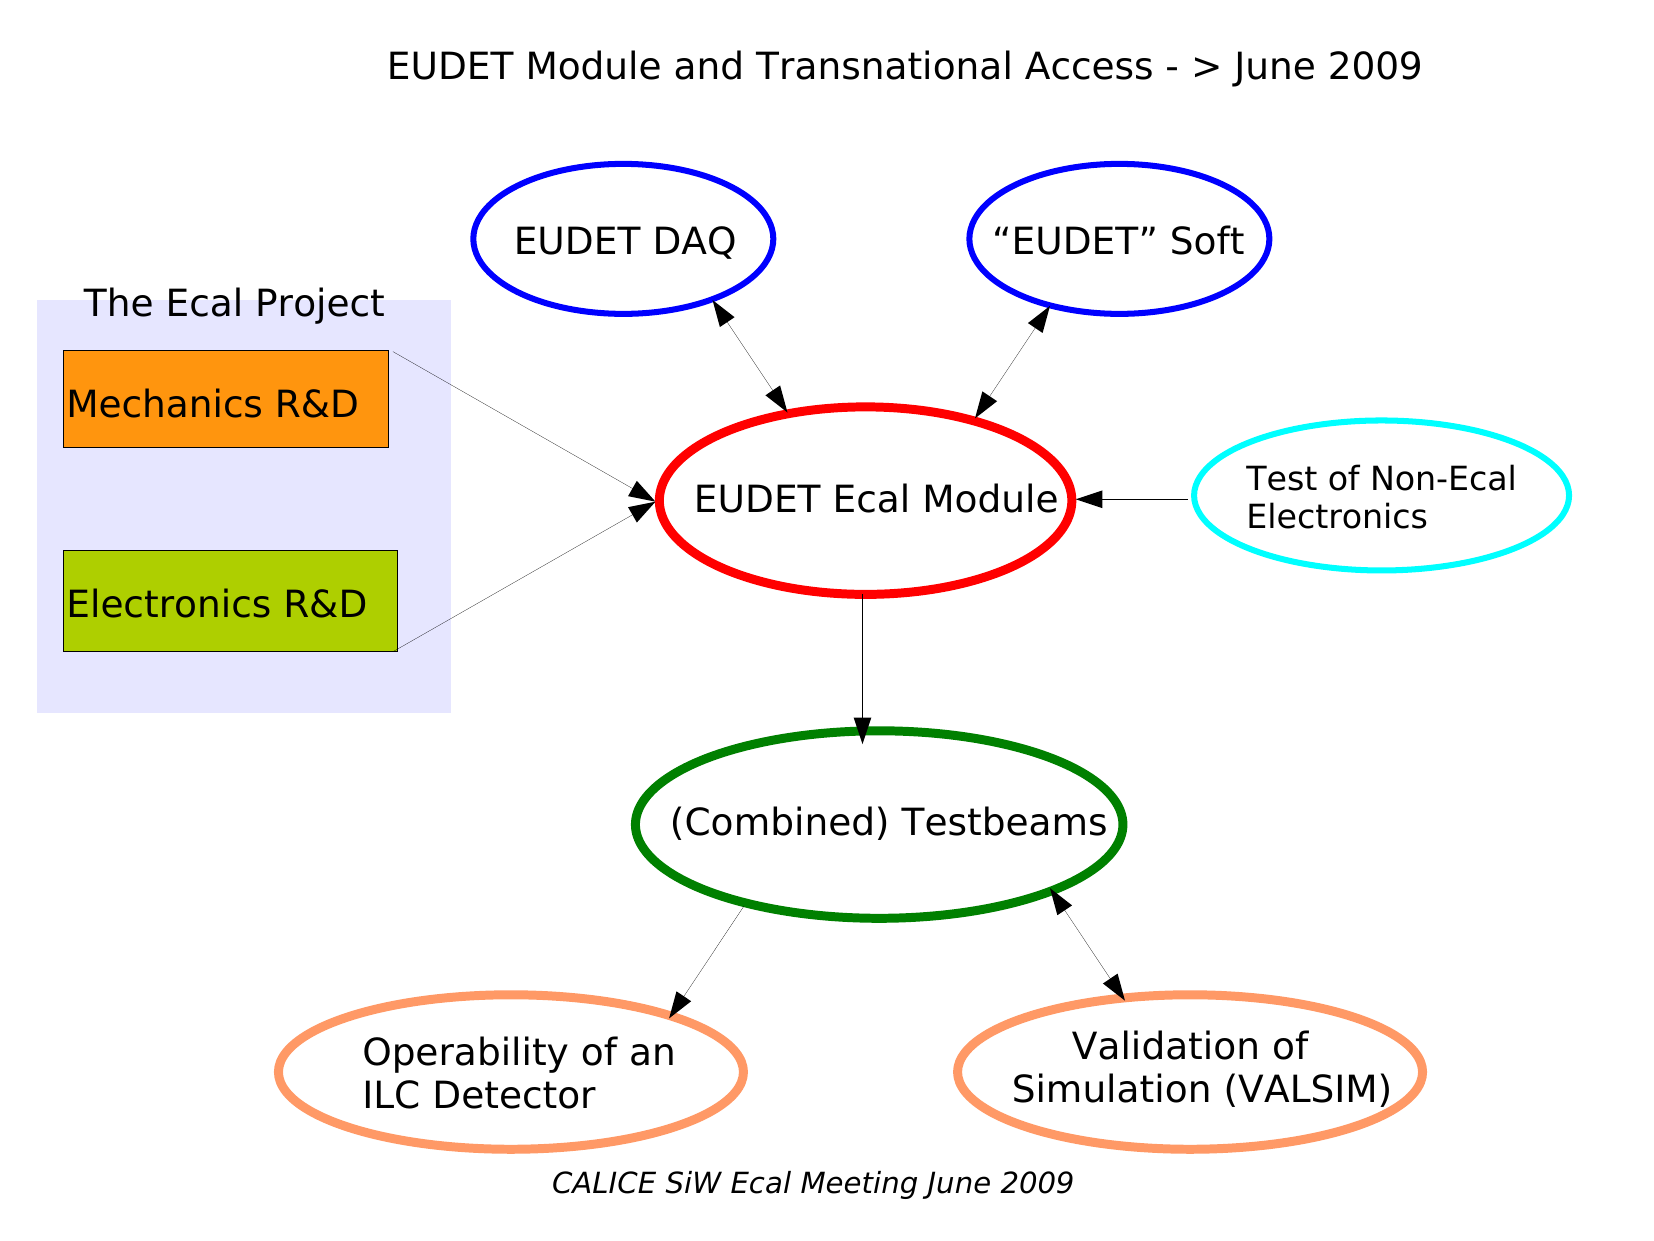

EUDET Module and Transnational Access - > June 2009
EUDET DAQ
“EUDET” Soft
The Ecal Project
Mechanics R&D
Test of Non-Ecal
Electronics
EUDET Ecal Module
Electronics R&D
Electronics R&D
(Combined) Testbeams
 Validation of
Simulation (VALSIM)
Operability of an
ILC Detector